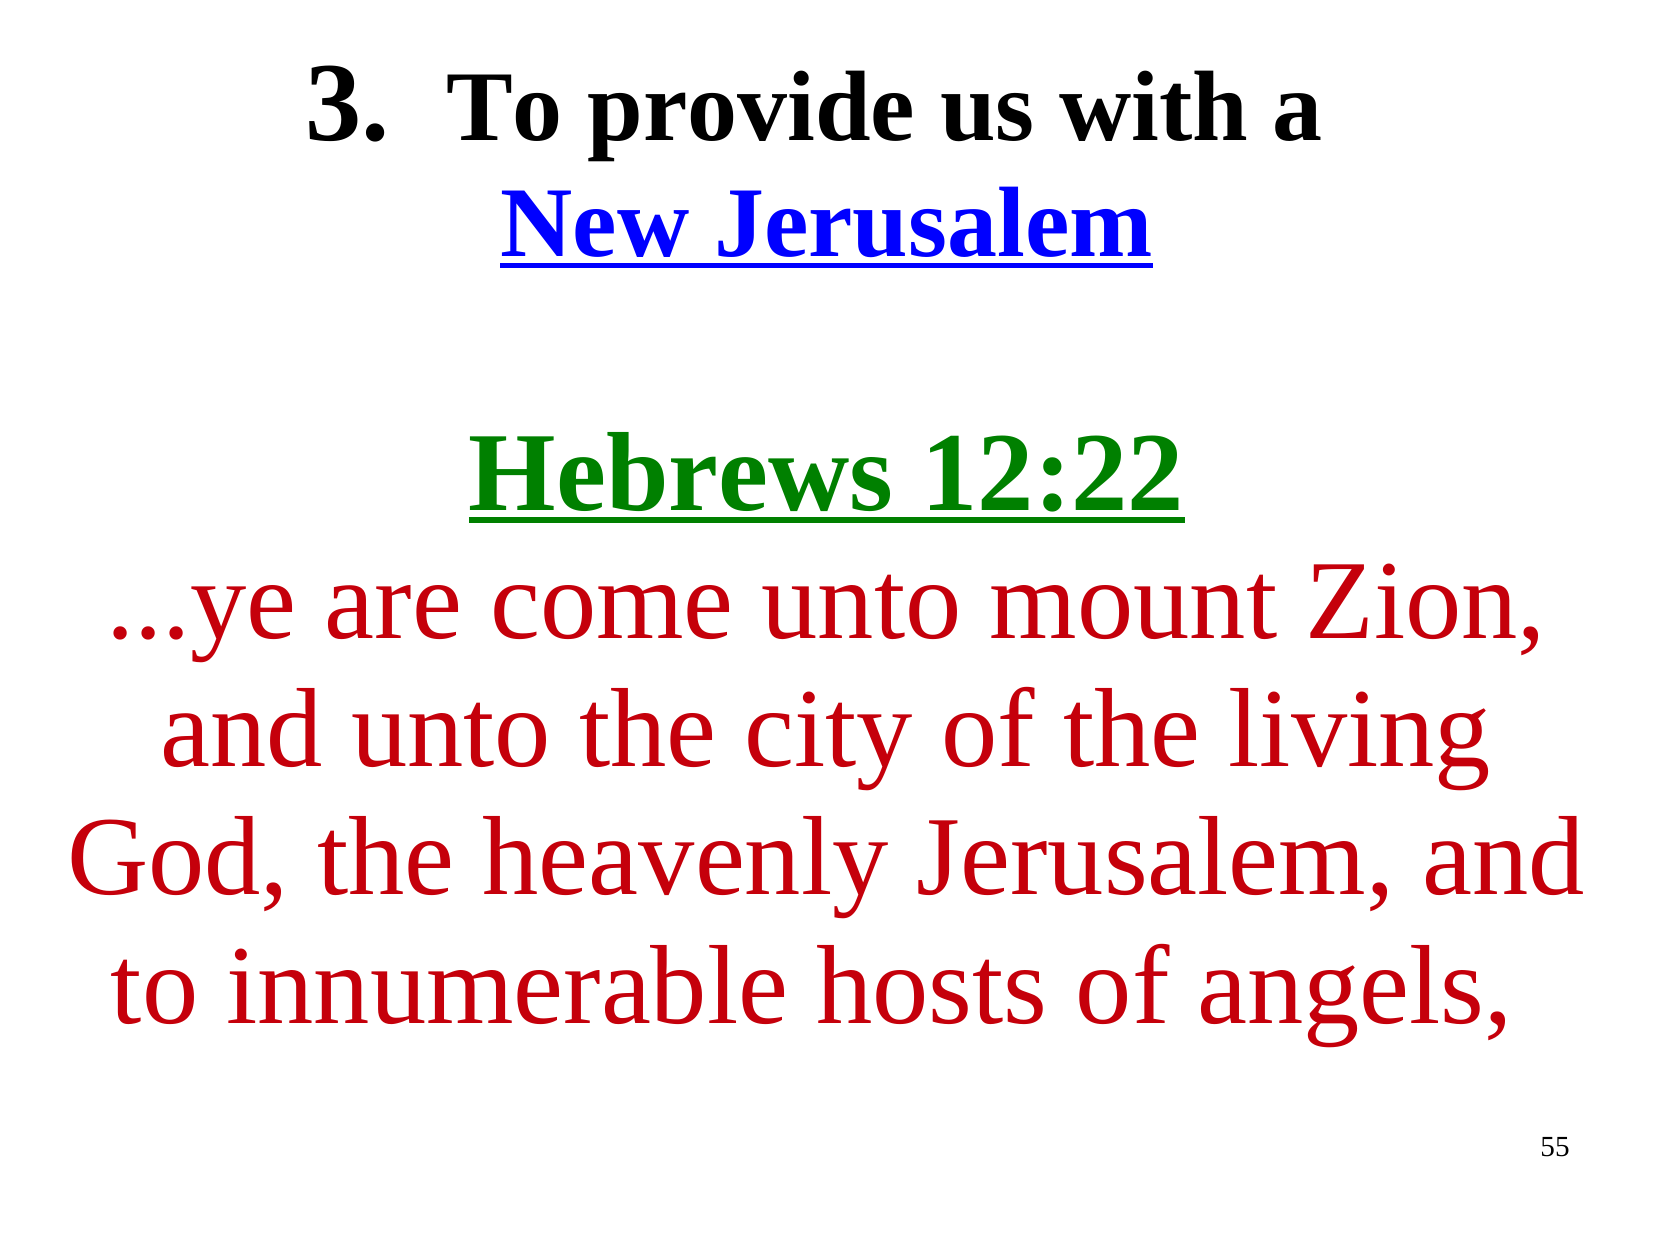

3. To provide us with a
New Jerusalem
Hebrews 12:22
...ye are come unto mount Zion, and unto the city of the living God, the heavenly Jerusalem, and to innumerable hosts of angels,
55